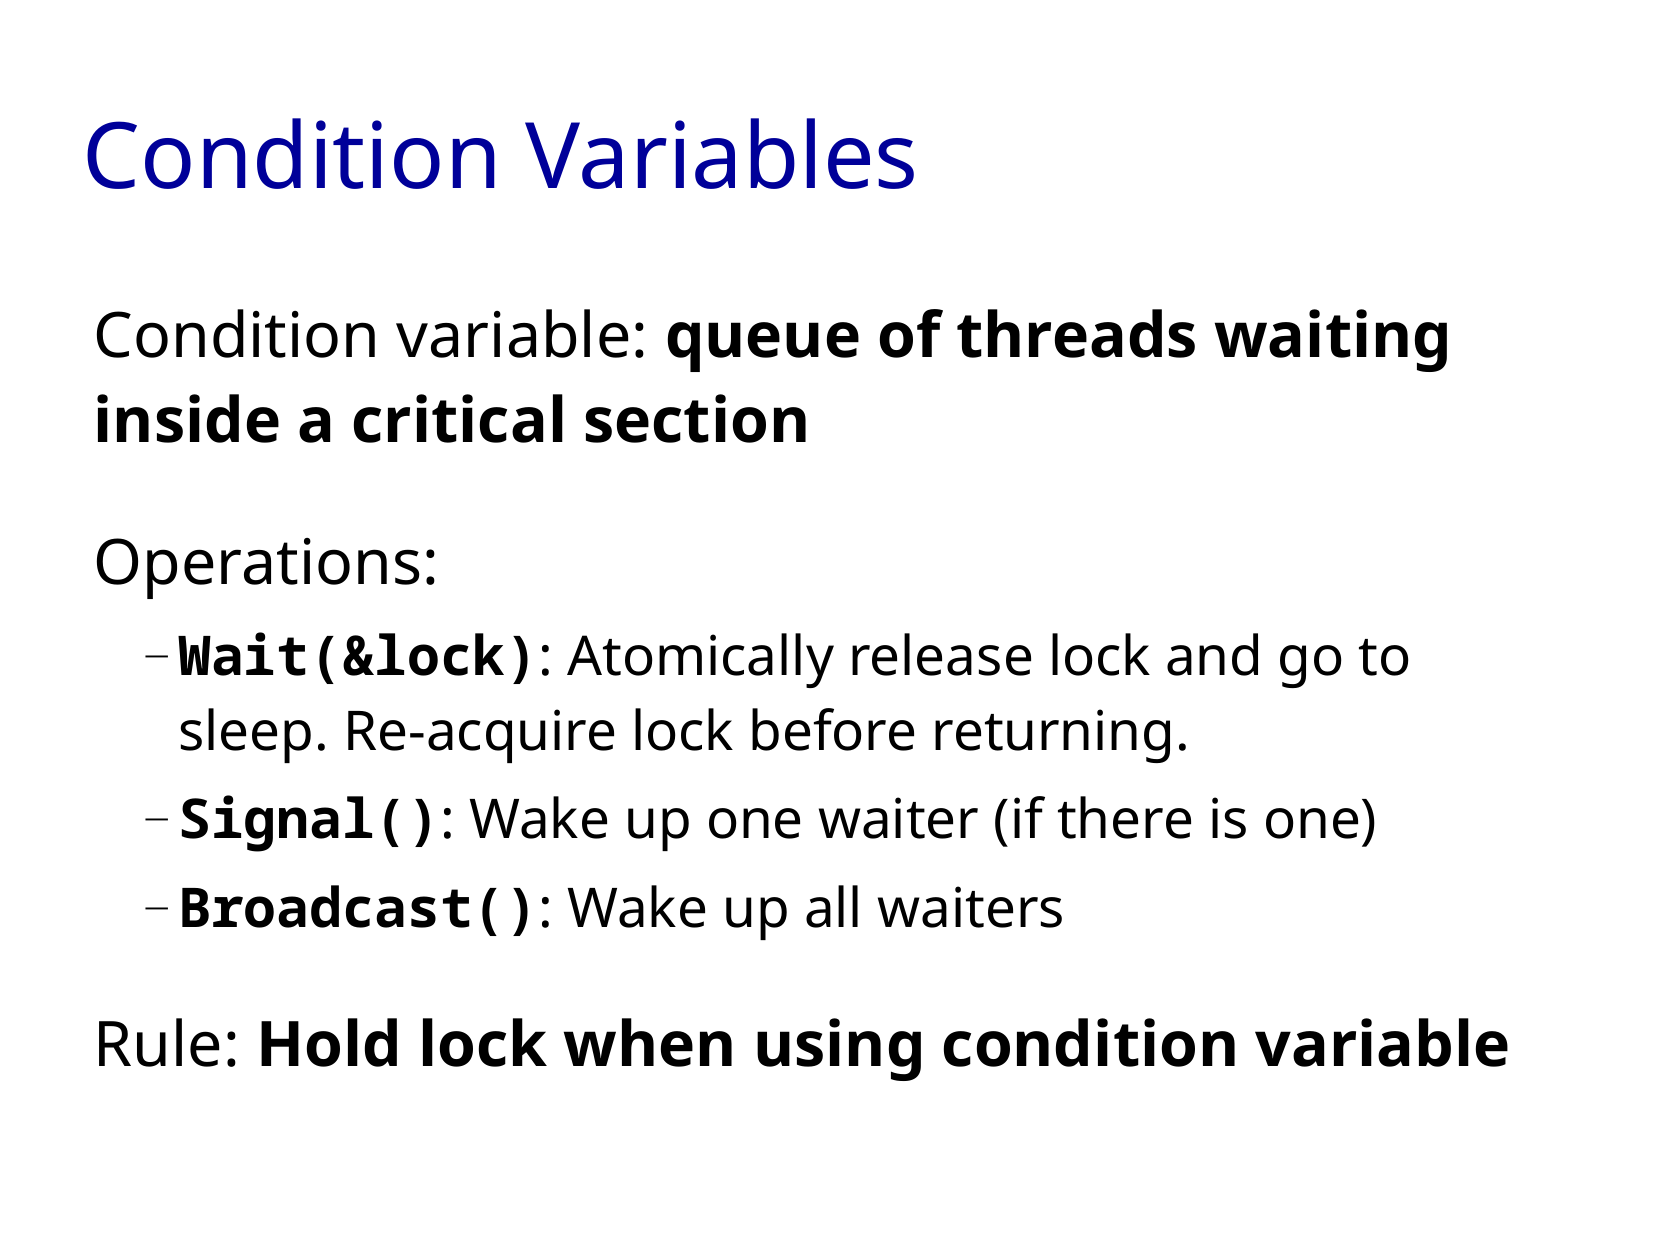

# Condition Variables
Condition variable: queue of threads waiting inside a critical section
Operations:
Wait(&lock): Atomically release lock and go to sleep. Re-acquire lock before returning.
Signal(): Wake up one waiter (if there is one)
Broadcast(): Wake up all waiters
Rule: Hold lock when using condition variable